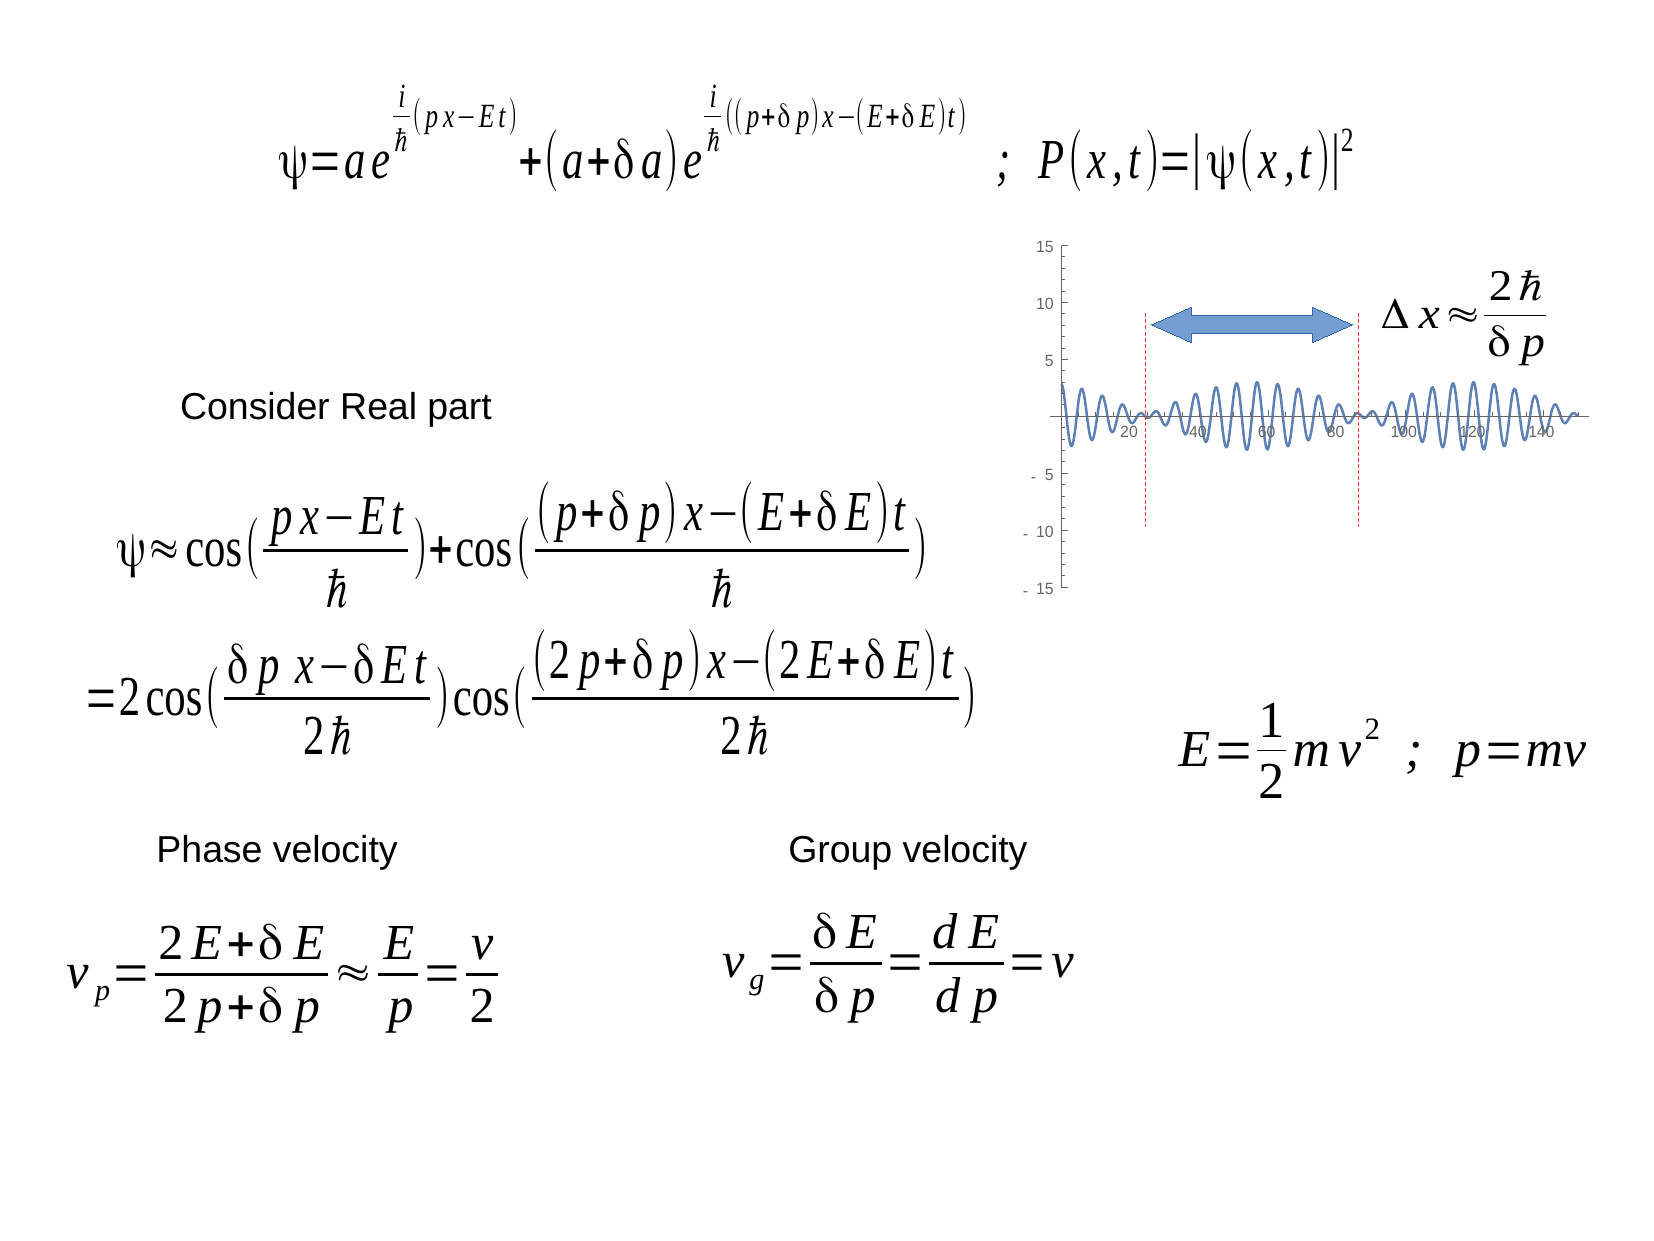

Consider Real part
Phase velocity
Group velocity